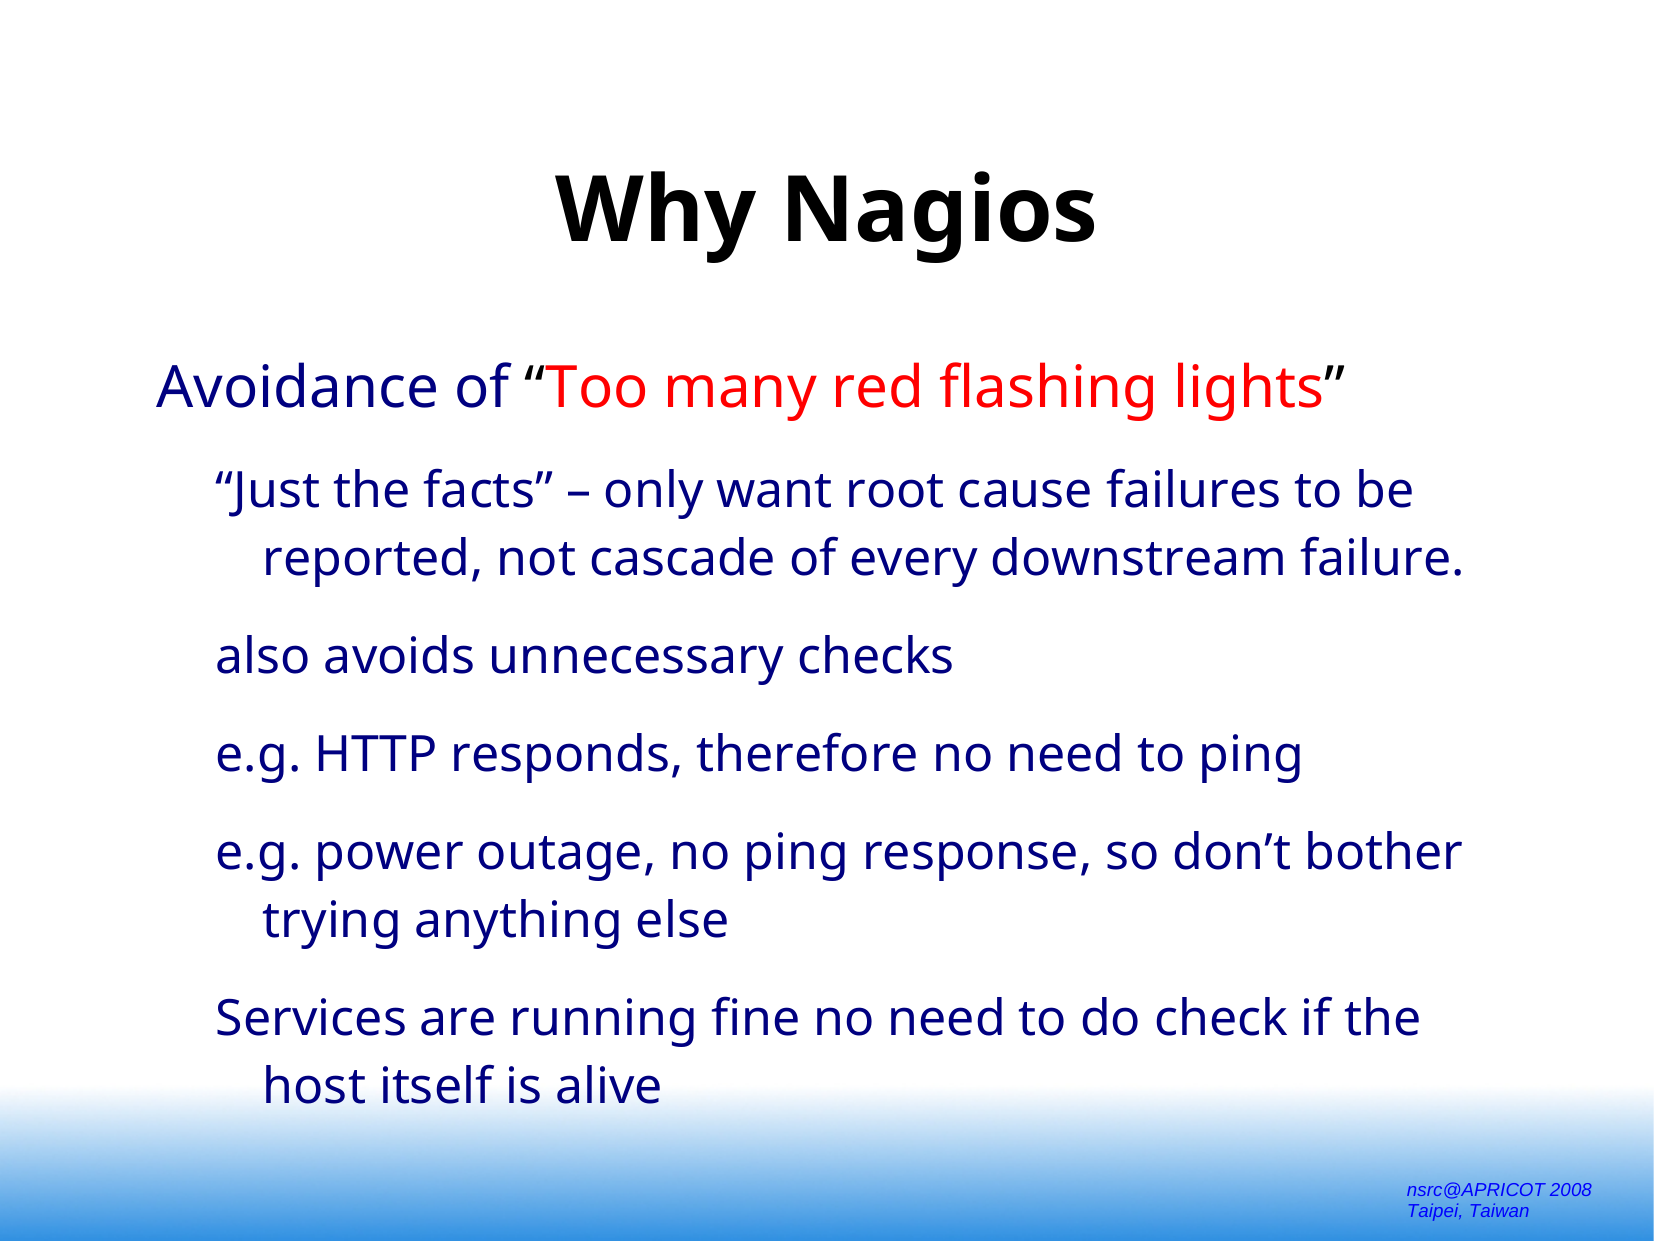

# Why Nagios
Avoidance of “Too many red flashing lights”
“Just the facts” – only want root cause failures to be reported, not cascade of every downstream failure.
also avoids unnecessary checks
e.g. HTTP responds, therefore no need to ping
e.g. power outage, no ping response, so don’t bother trying anything else
Services are running fine no need to do check if the host itself is alive